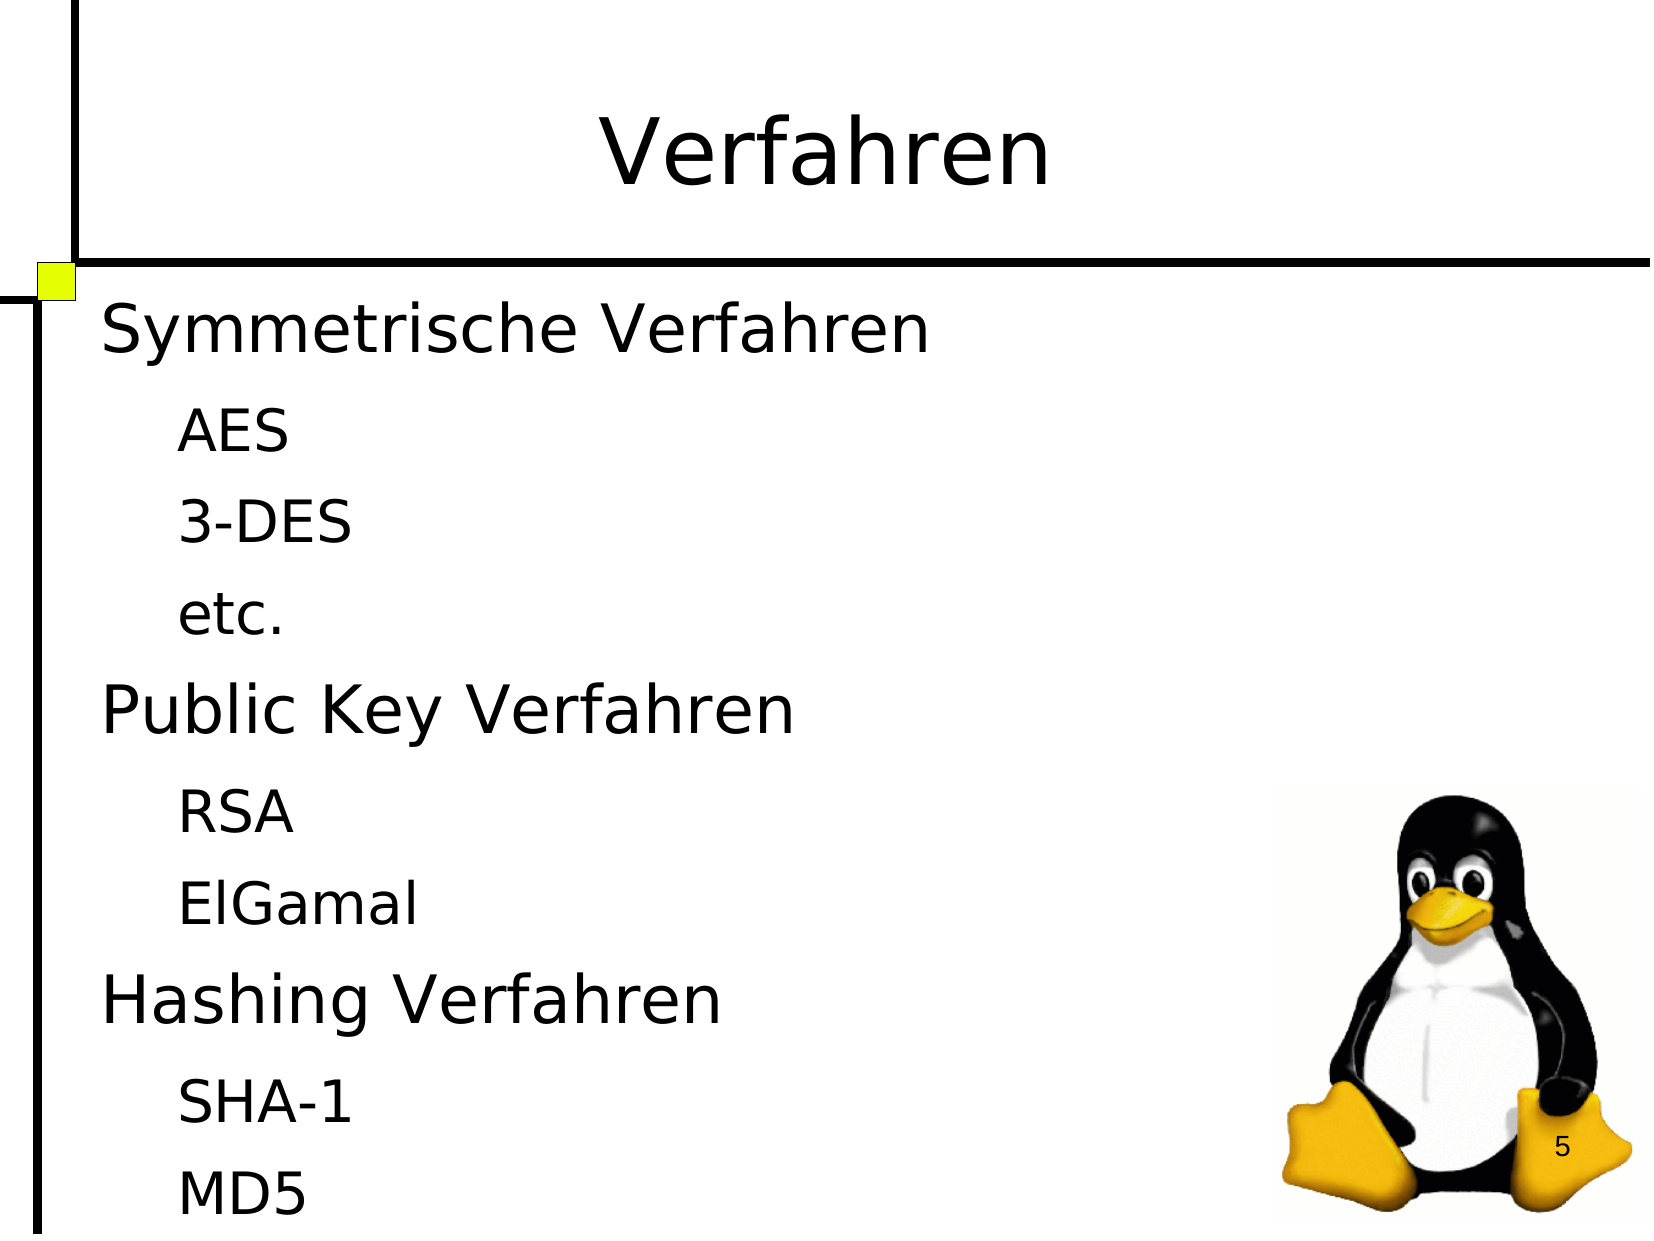

# Verfahren
Symmetrische Verfahren
AES
3-DES
etc.
Public Key Verfahren
RSA
ElGamal
Hashing Verfahren
SHA-1
MD5
5